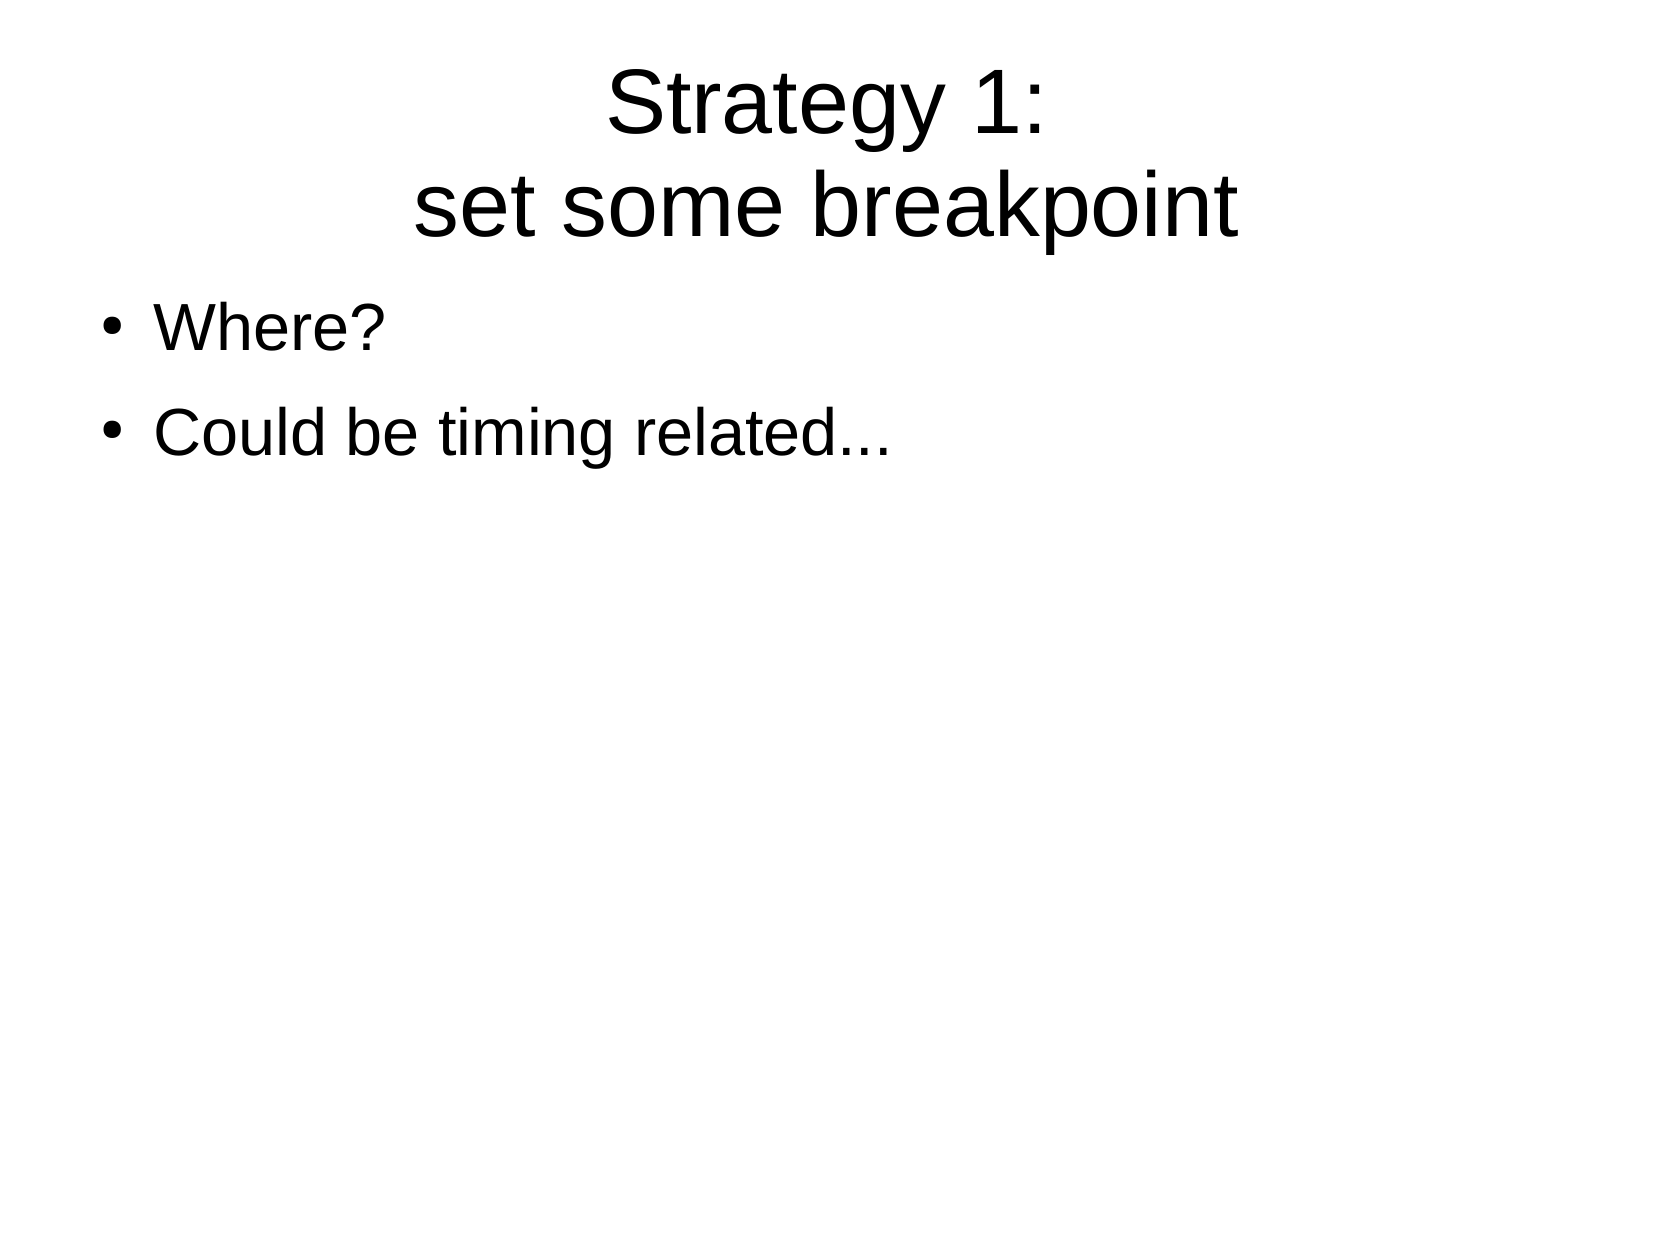

# Strategy 1: set some breakpoint
Where?
Could be timing related...